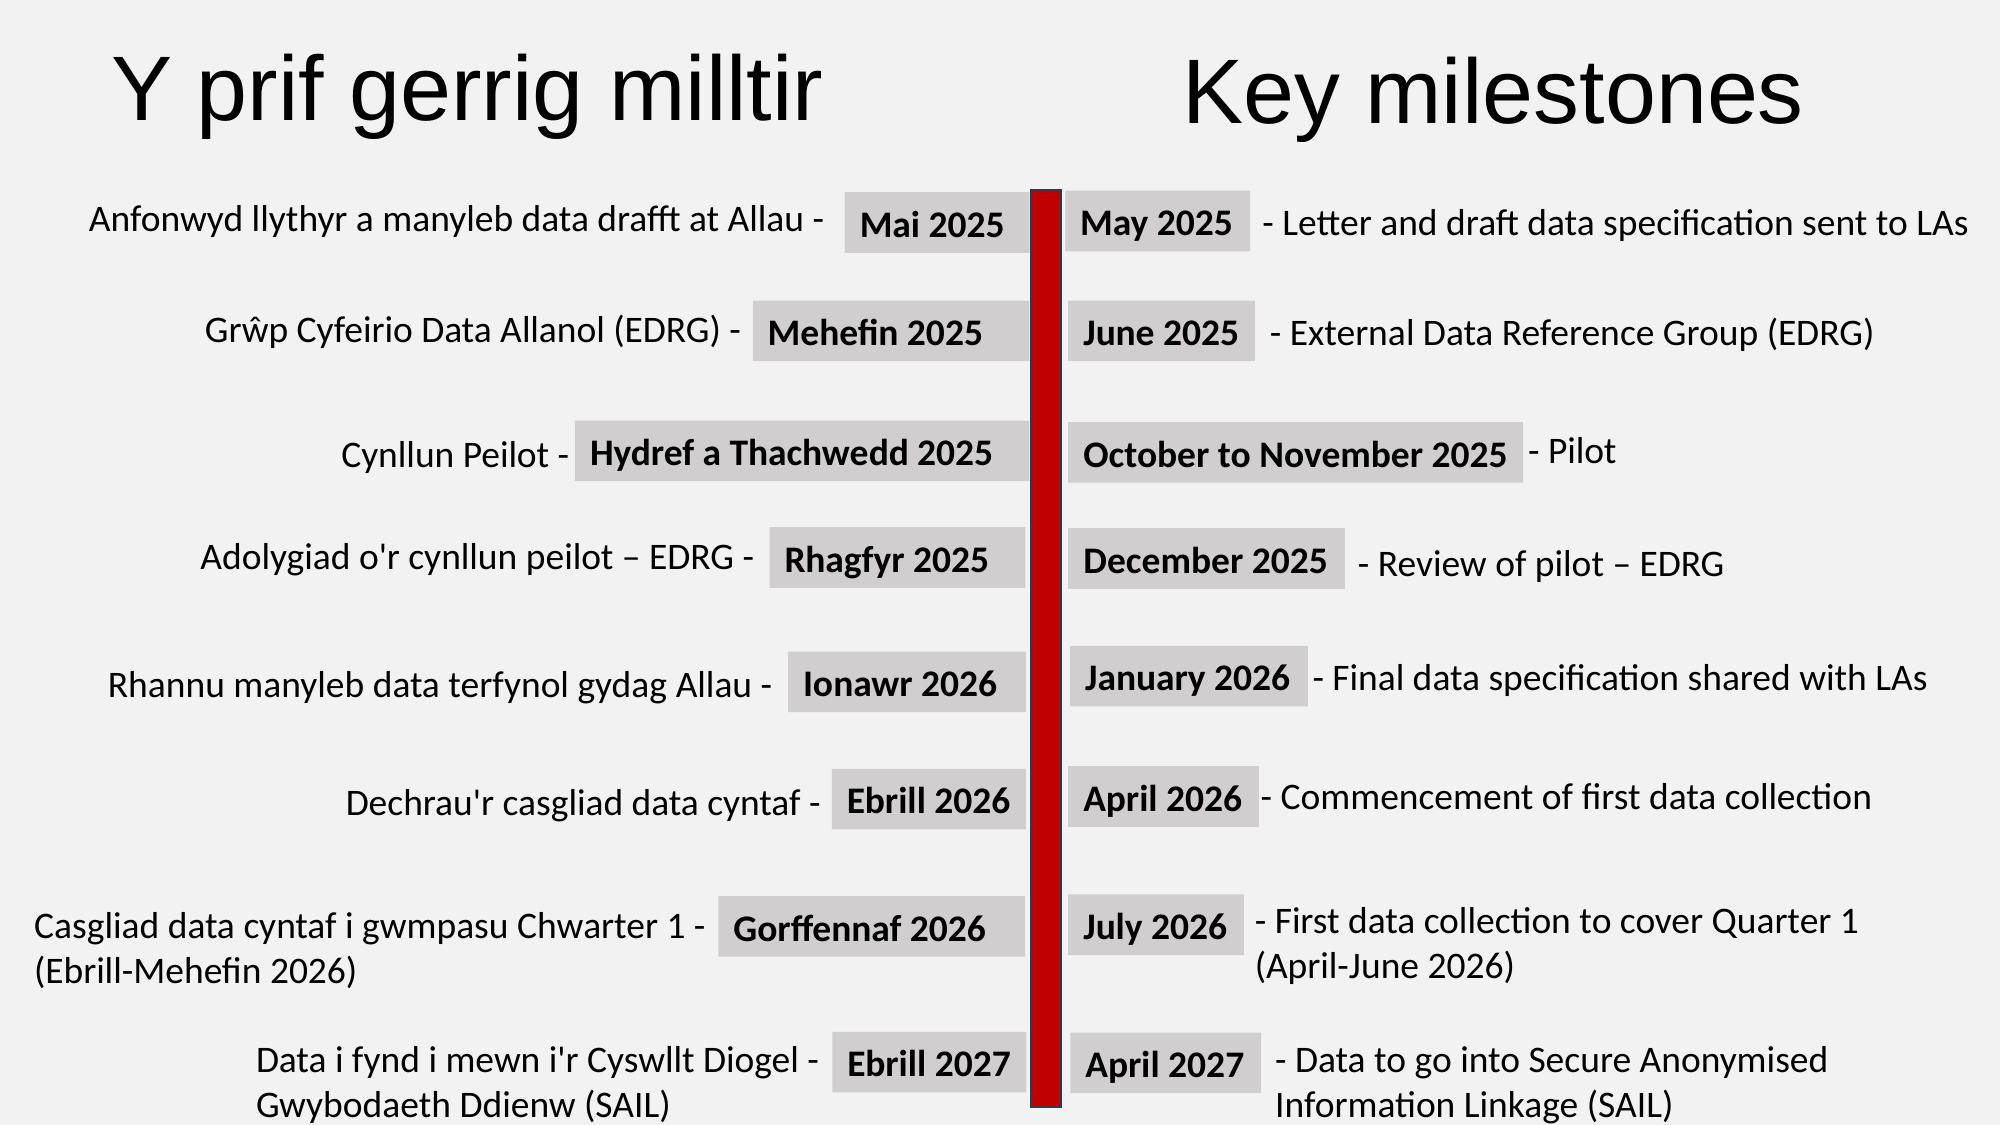

# Y prif gerrig milltir
Key milestones
May 2025
Mai 2025
Mehefin 2025
June 2025
Hydref a Thachwedd 2025
October to November 2025
Rhagfyr 2025
December 2025
January 2026
Ionawr 2026
April 2026
Ebrill 2026
July 2026
Gorffennaf 2026
Ebrill 2027
April 2027
Anfonwyd llythyr a manyleb data drafft at Allau -
- Letter and draft data specification sent to LAs
Grŵp Cyfeirio Data Allanol (EDRG) -
- External Data Reference Group (EDRG)
- Pilot
Cynllun Peilot -
Adolygiad o'r cynllun peilot – EDRG -
- Review of pilot – EDRG
- Final data specification shared with LAs
Rhannu manyleb data terfynol gydag Allau -
- Commencement of first data collection
Dechrau'r casgliad data cyntaf -
- First data collection to cover Quarter 1 (April-June 2026)
Casgliad data cyntaf i gwmpasu Chwarter 1 -
(Ebrill-Mehefin 2026)
Data i fynd i mewn i'r Cyswllt Diogel -
Gwybodaeth Ddienw (SAIL)
- Data to go into Secure Anonymised Information Linkage (SAIL)